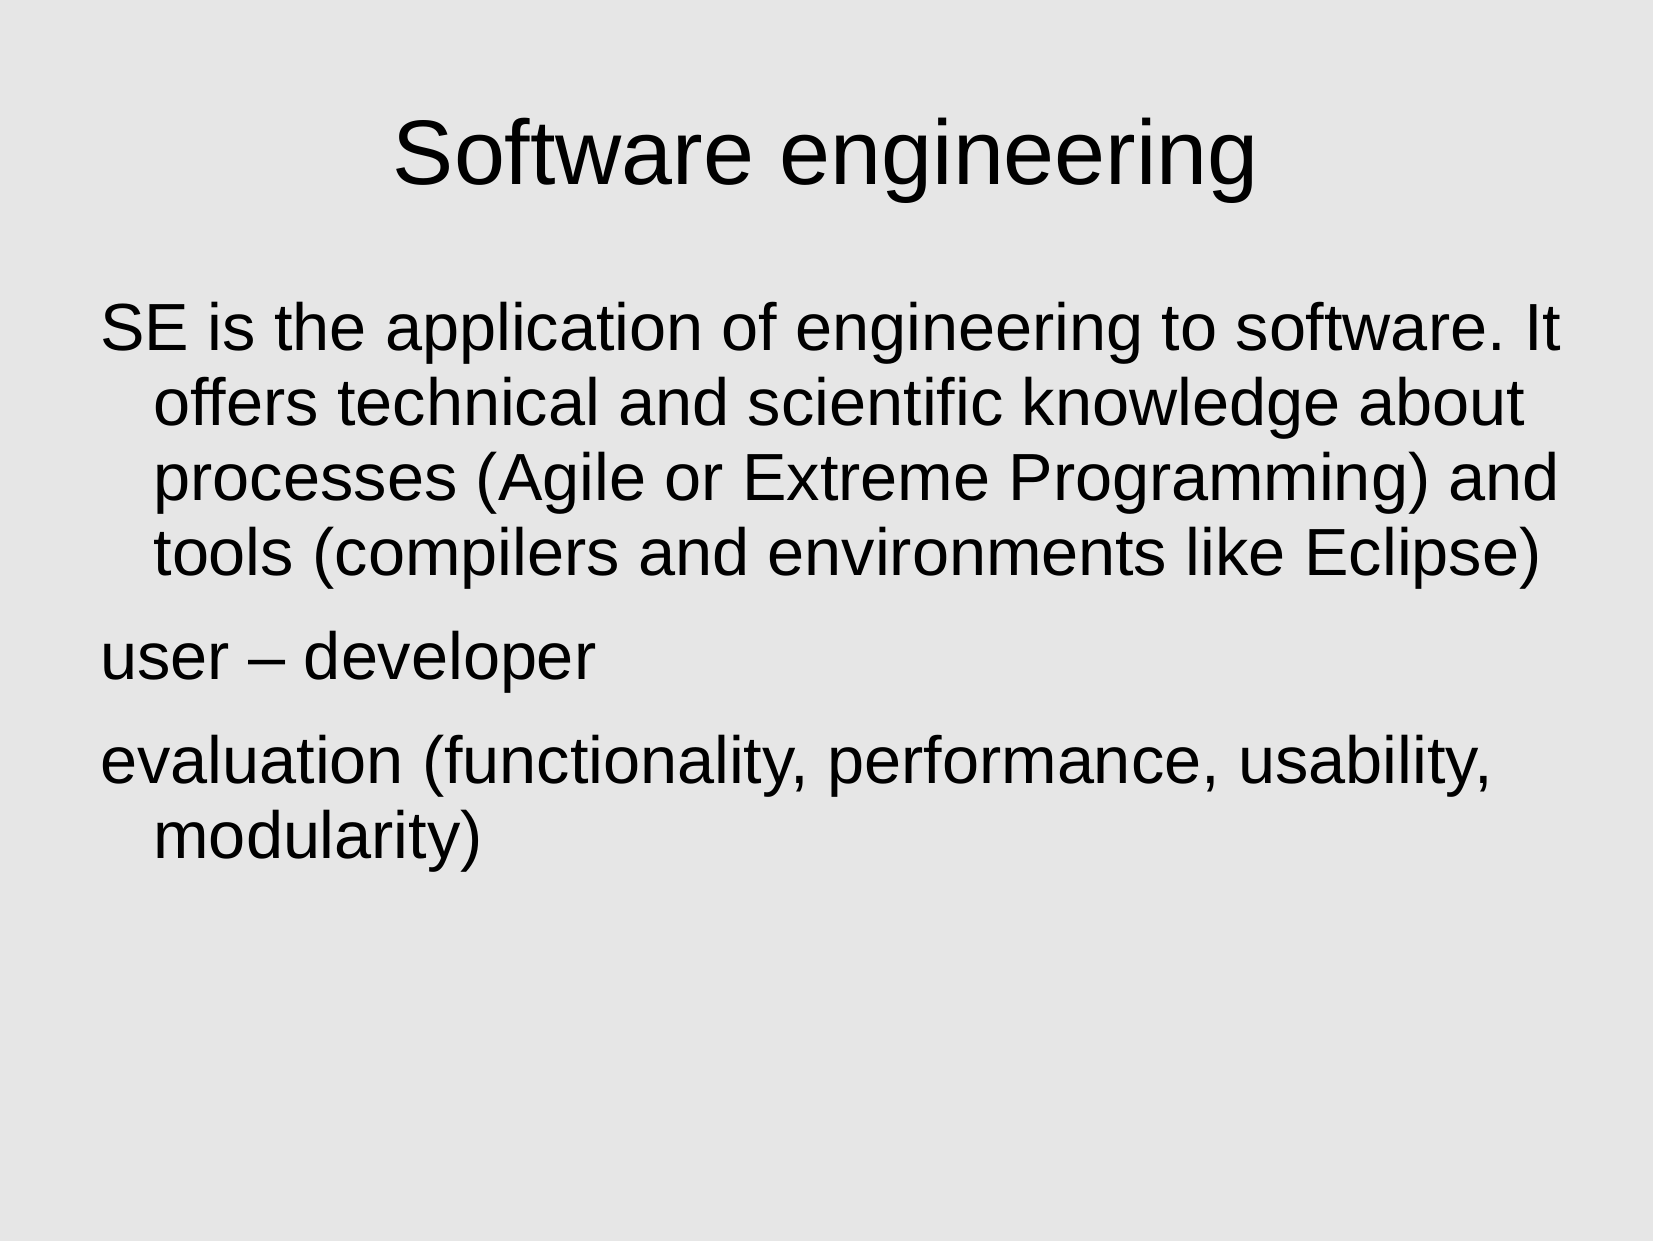

# Software engineering
SE is the application of engineering to software. It offers technical and scientific knowledge about processes (Agile or Extreme Programming) and tools (compilers and environments like Eclipse)
user – developer
evaluation (functionality, performance, usability, modularity)